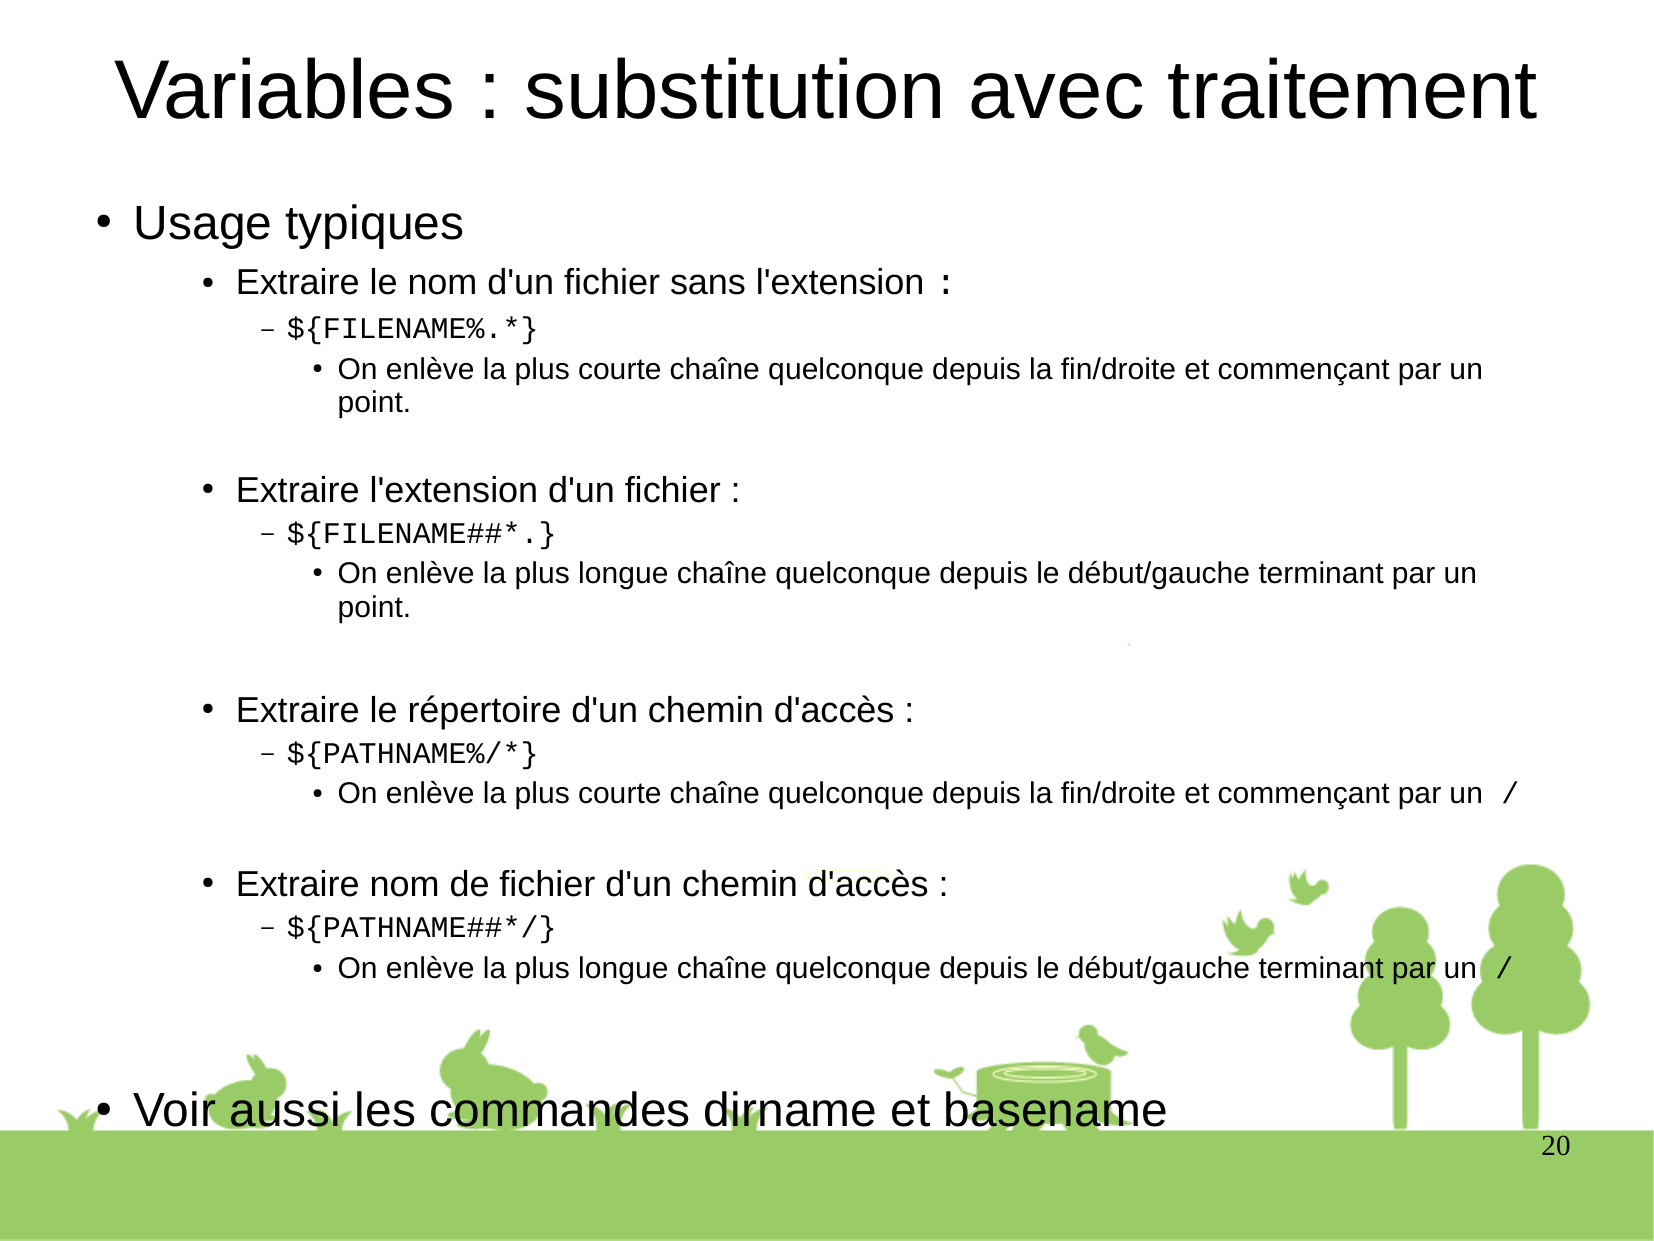

# Variables : substitution avec traitement
Usage typiques
Extraire le nom d'un fichier sans l'extension :
${FILENAME%.*}
On enlève la plus courte chaîne quelconque depuis la fin/droite et commençant par un point.
Extraire l'extension d'un fichier :
${FILENAME##*.}
On enlève la plus longue chaîne quelconque depuis le début/gauche terminant par un point.
Extraire le répertoire d'un chemin d'accès :
${PATHNAME%/*}
On enlève la plus courte chaîne quelconque depuis la fin/droite et commençant par un /
Extraire nom de fichier d'un chemin d'accès :
${PATHNAME##*/}
On enlève la plus longue chaîne quelconque depuis le début/gauche terminant par un /
Voir aussi les commandes dirname et basename
20